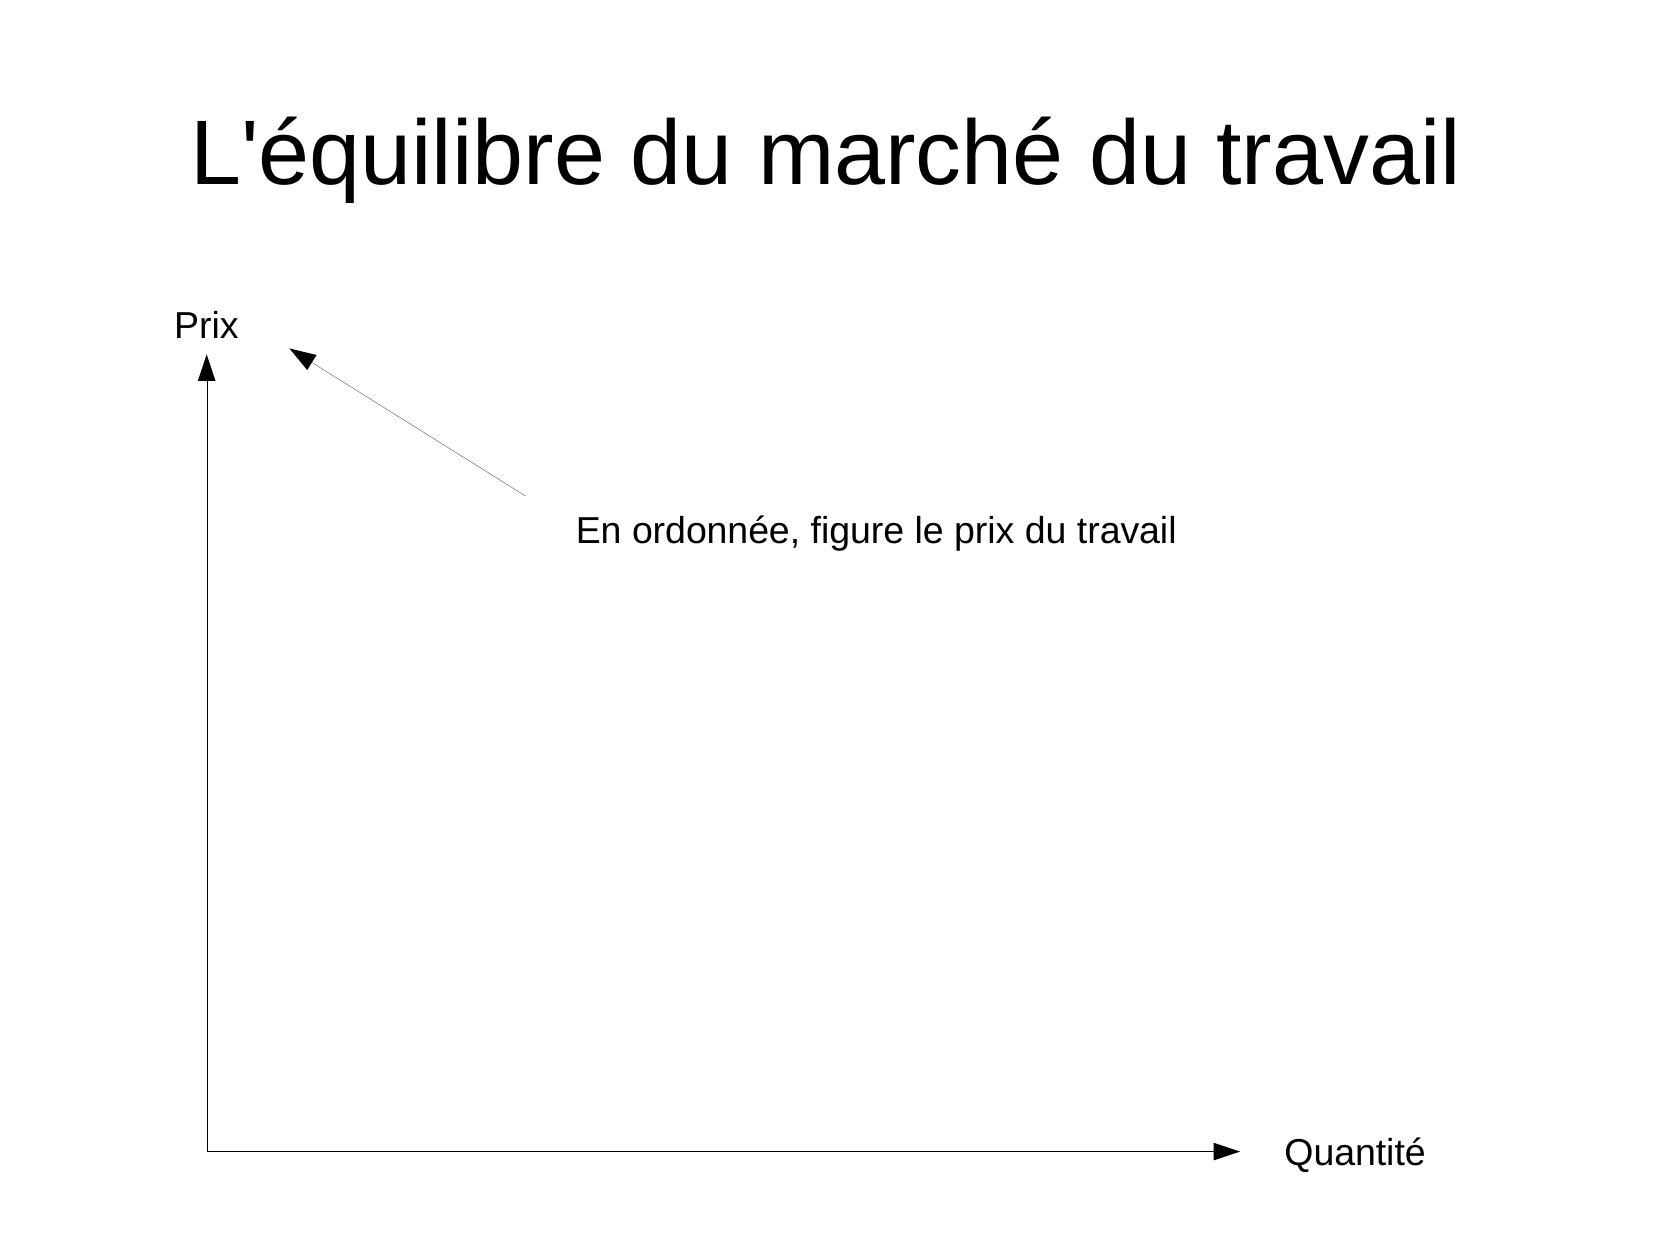

# L'équilibre du marché du travail
Prix
En ordonnée, figure le prix du travail
Quantité